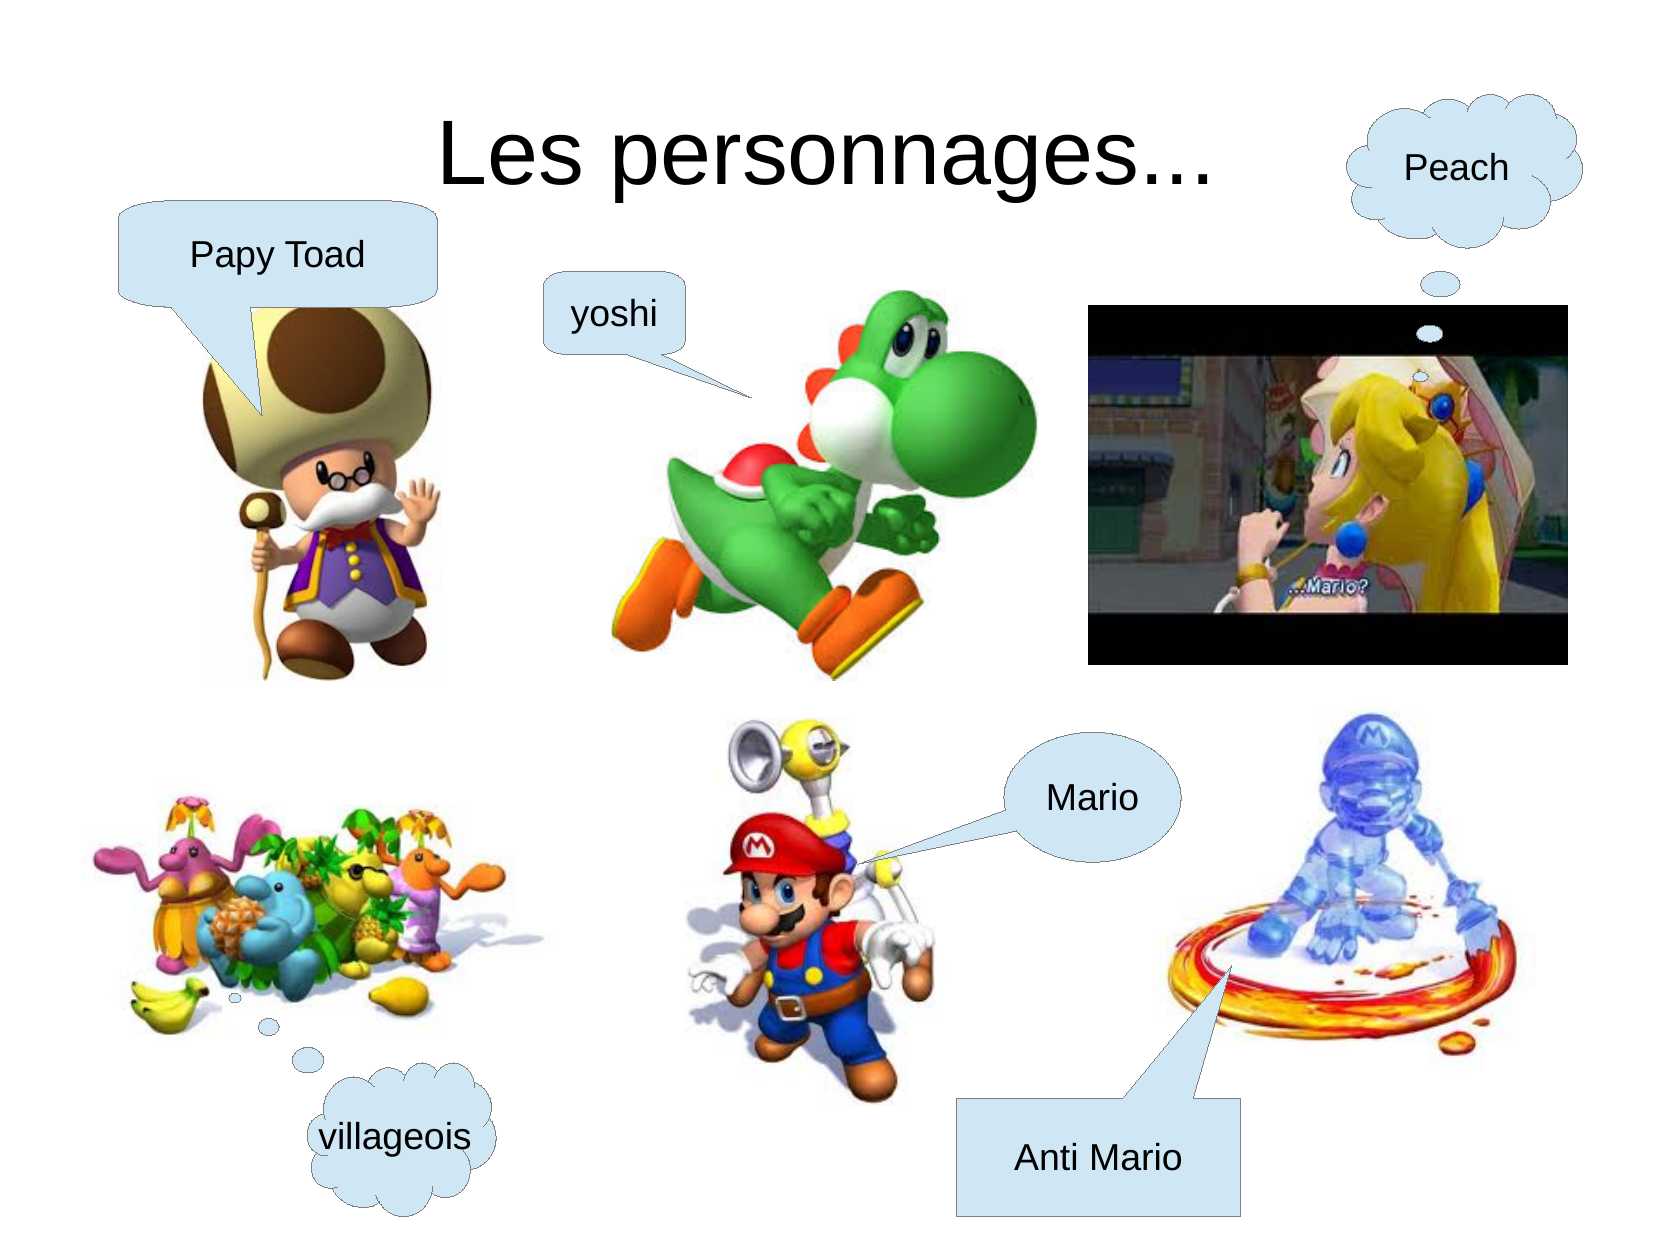

# Les personnages...
Peach
Papy Toad
yoshi
Mario
villageois
Anti Mario